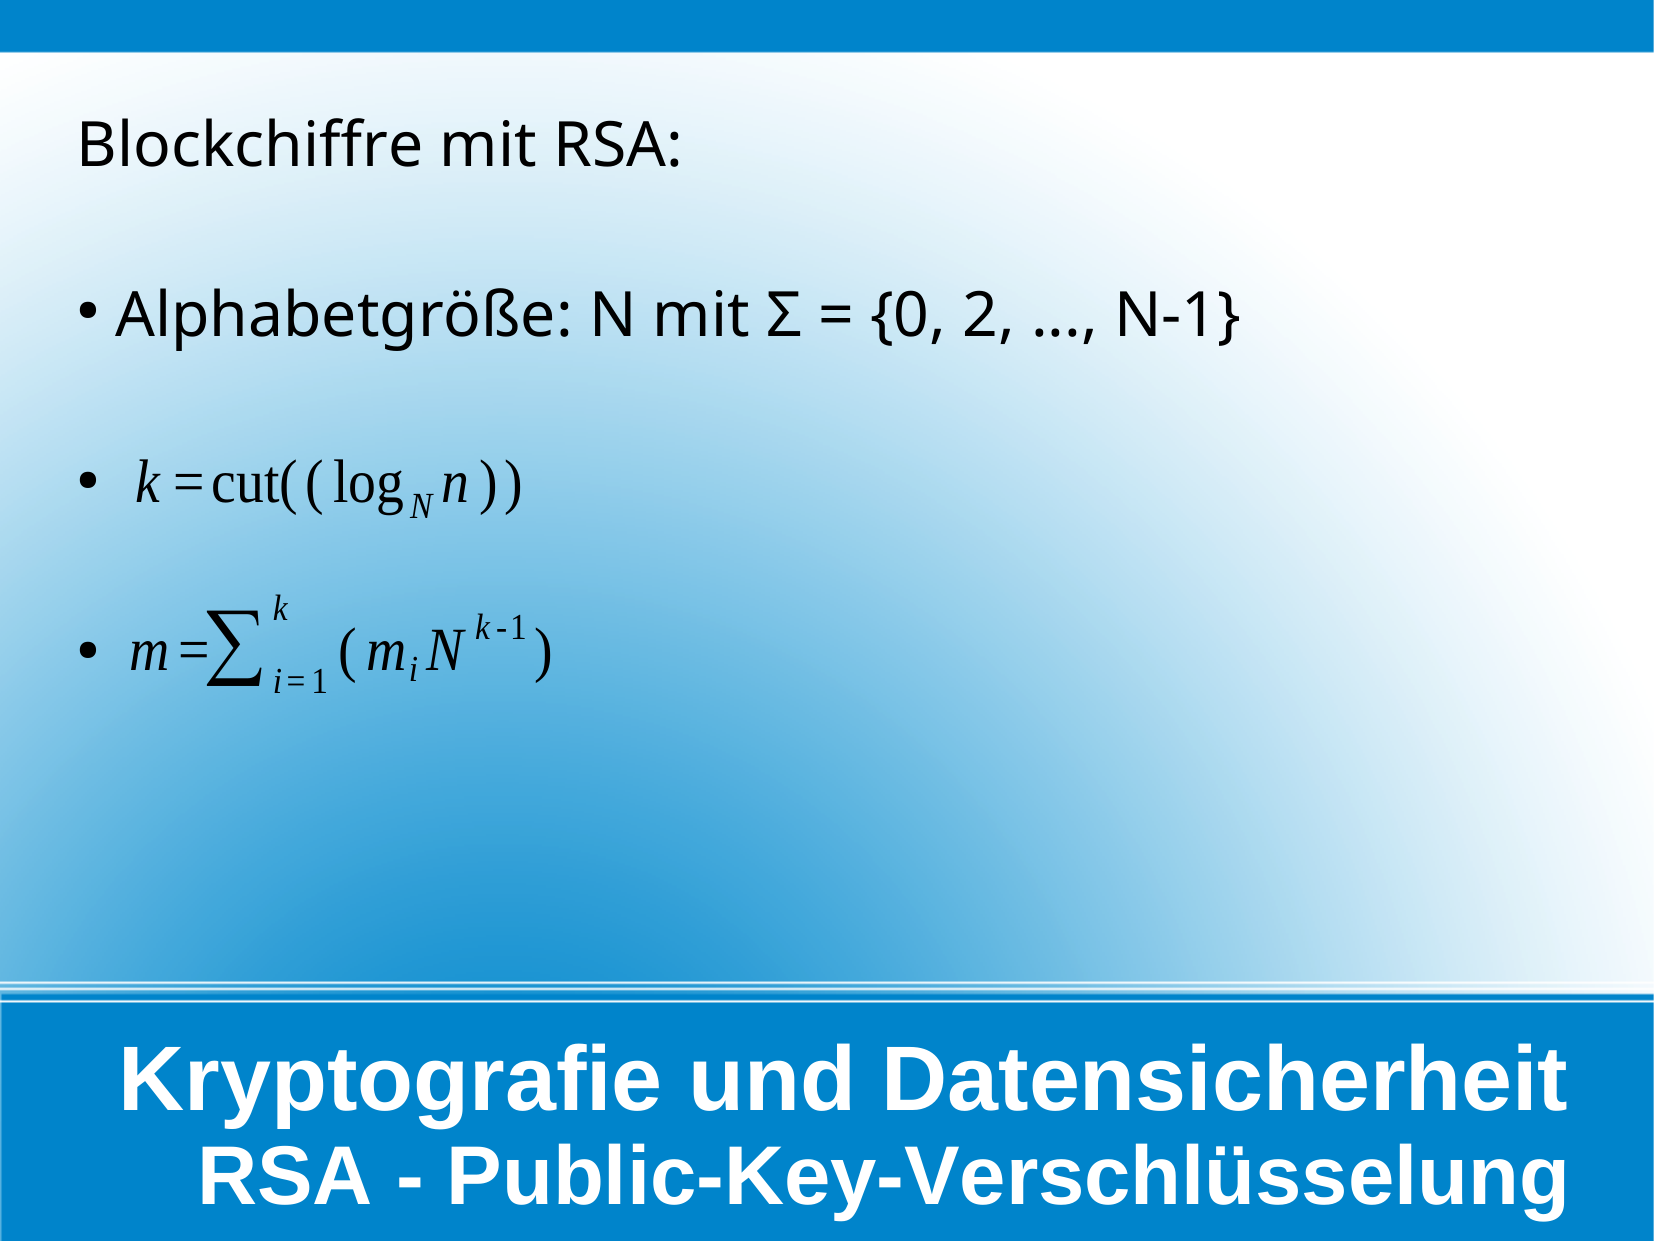

Blockchiffre mit RSA:
 Alphabetgröße: N mit Σ = {0, 2, ..., N-1}
# Kryptografie und Datensicherheit RSA - Public-Key-Verschlüsselung